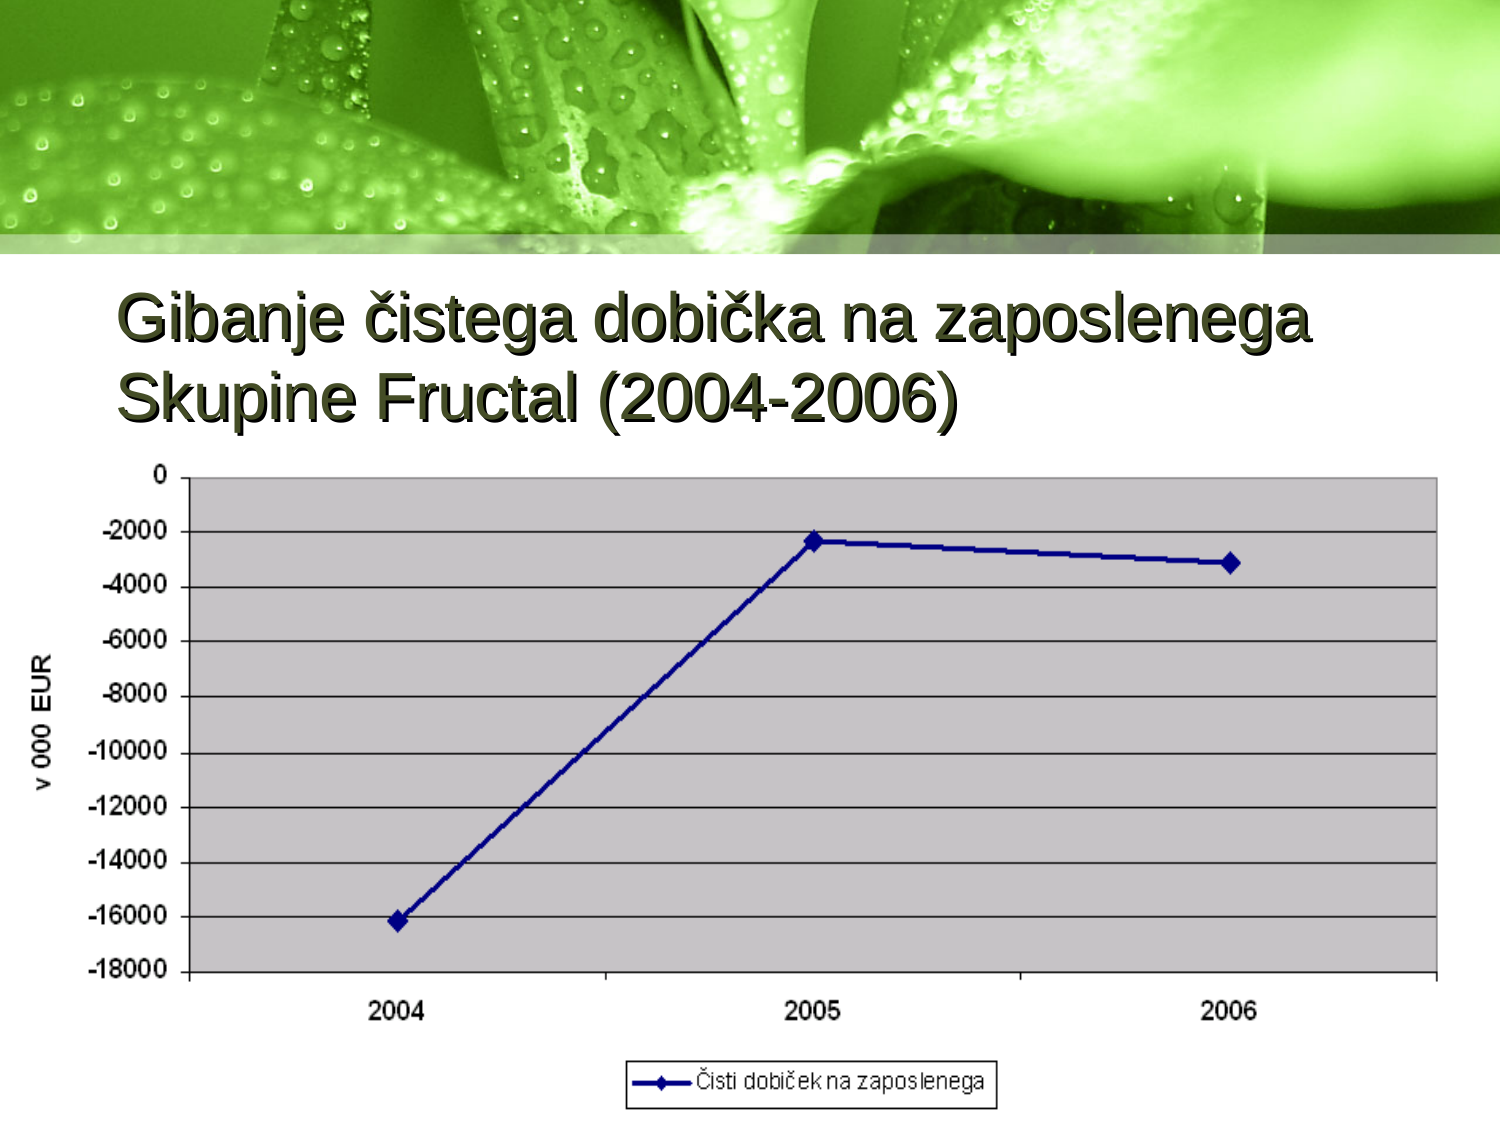

# Gibanje čistega dobička na zaposlenega Skupine Fructal (2004-2006)